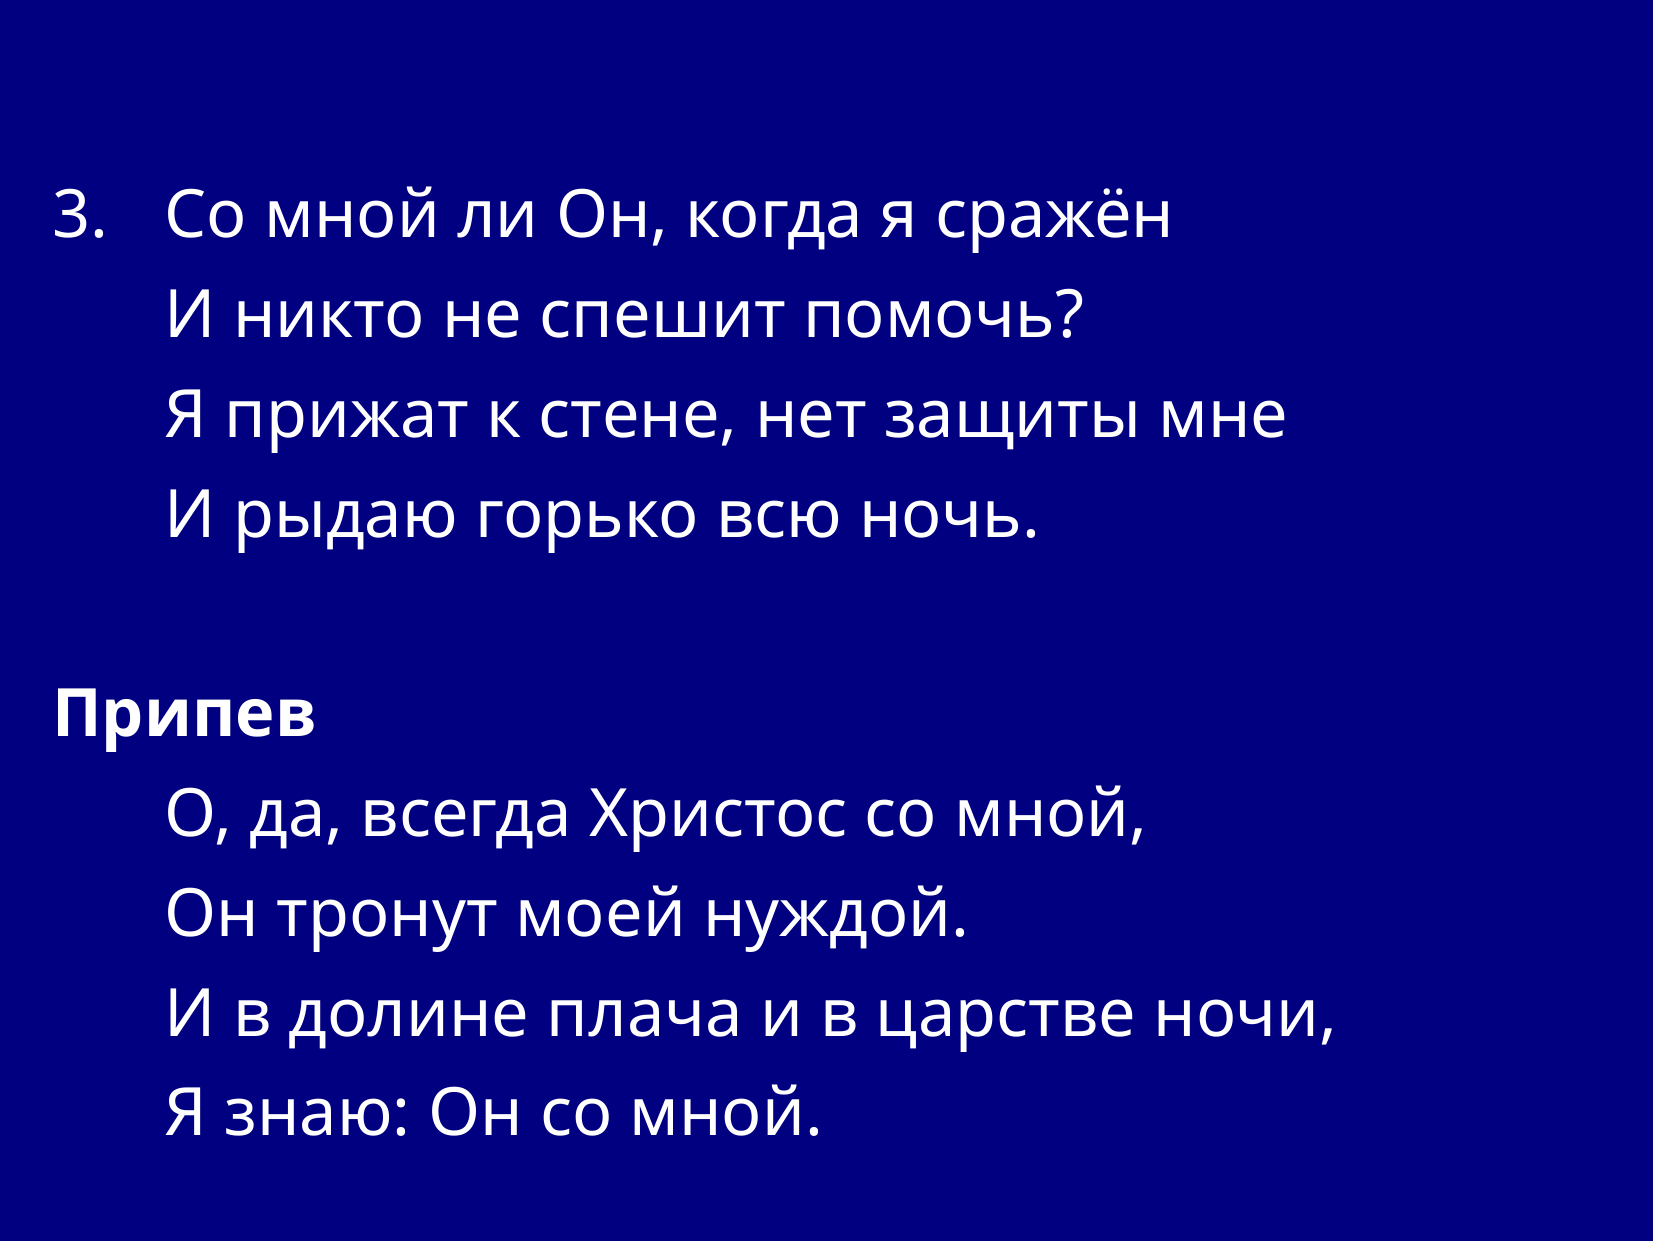

3.	Со мной ли Он, когда я сражён
	И никто не спешит помочь?
	Я прижат к стене, нет защиты мне
	И рыдаю горько всю ночь.
Припев
	О, да, всегда Христос со мной,
	Он тронут моей нуждой.
	И в долине плача и в царстве ночи,
	Я знаю: Он со мной.